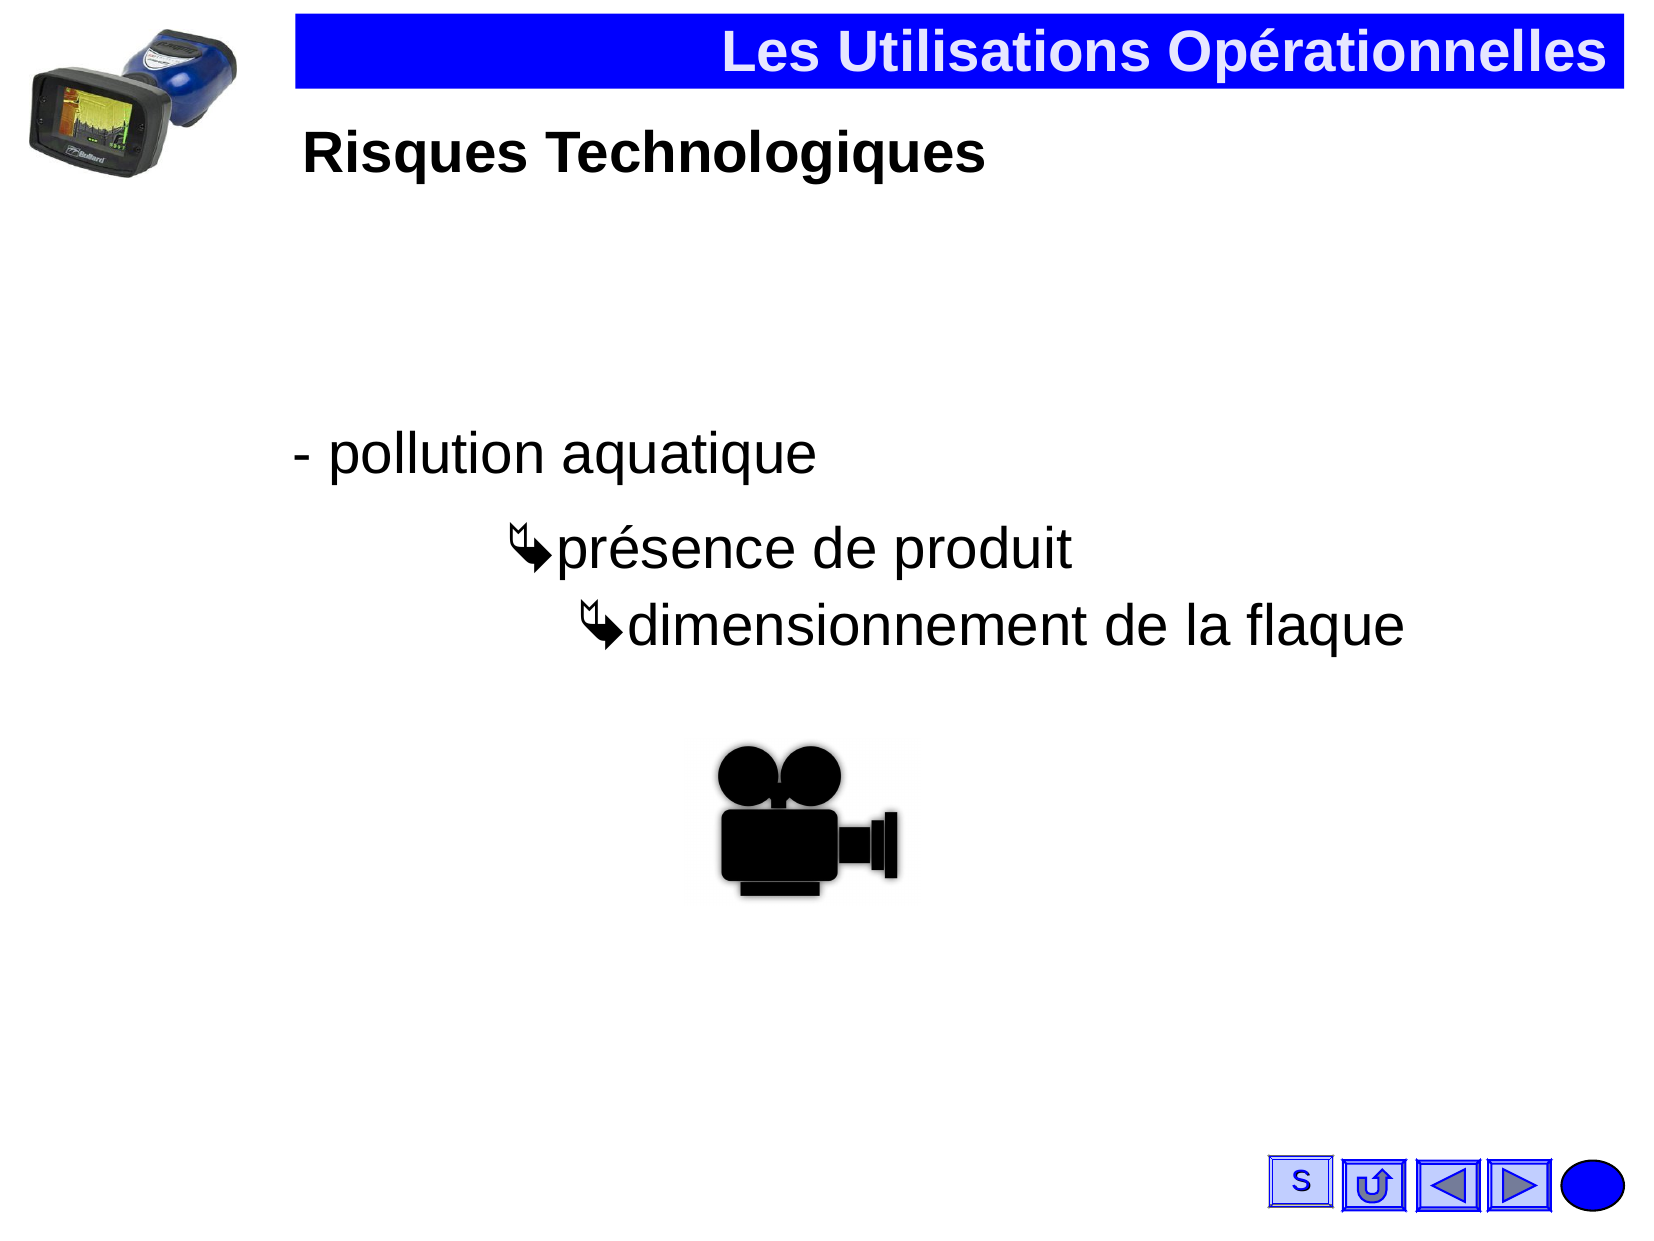

Les Utilisations Opérationnelles
Risques Technologiques
# - pollution aquatique
présence de produit
dimensionnement de la flaque